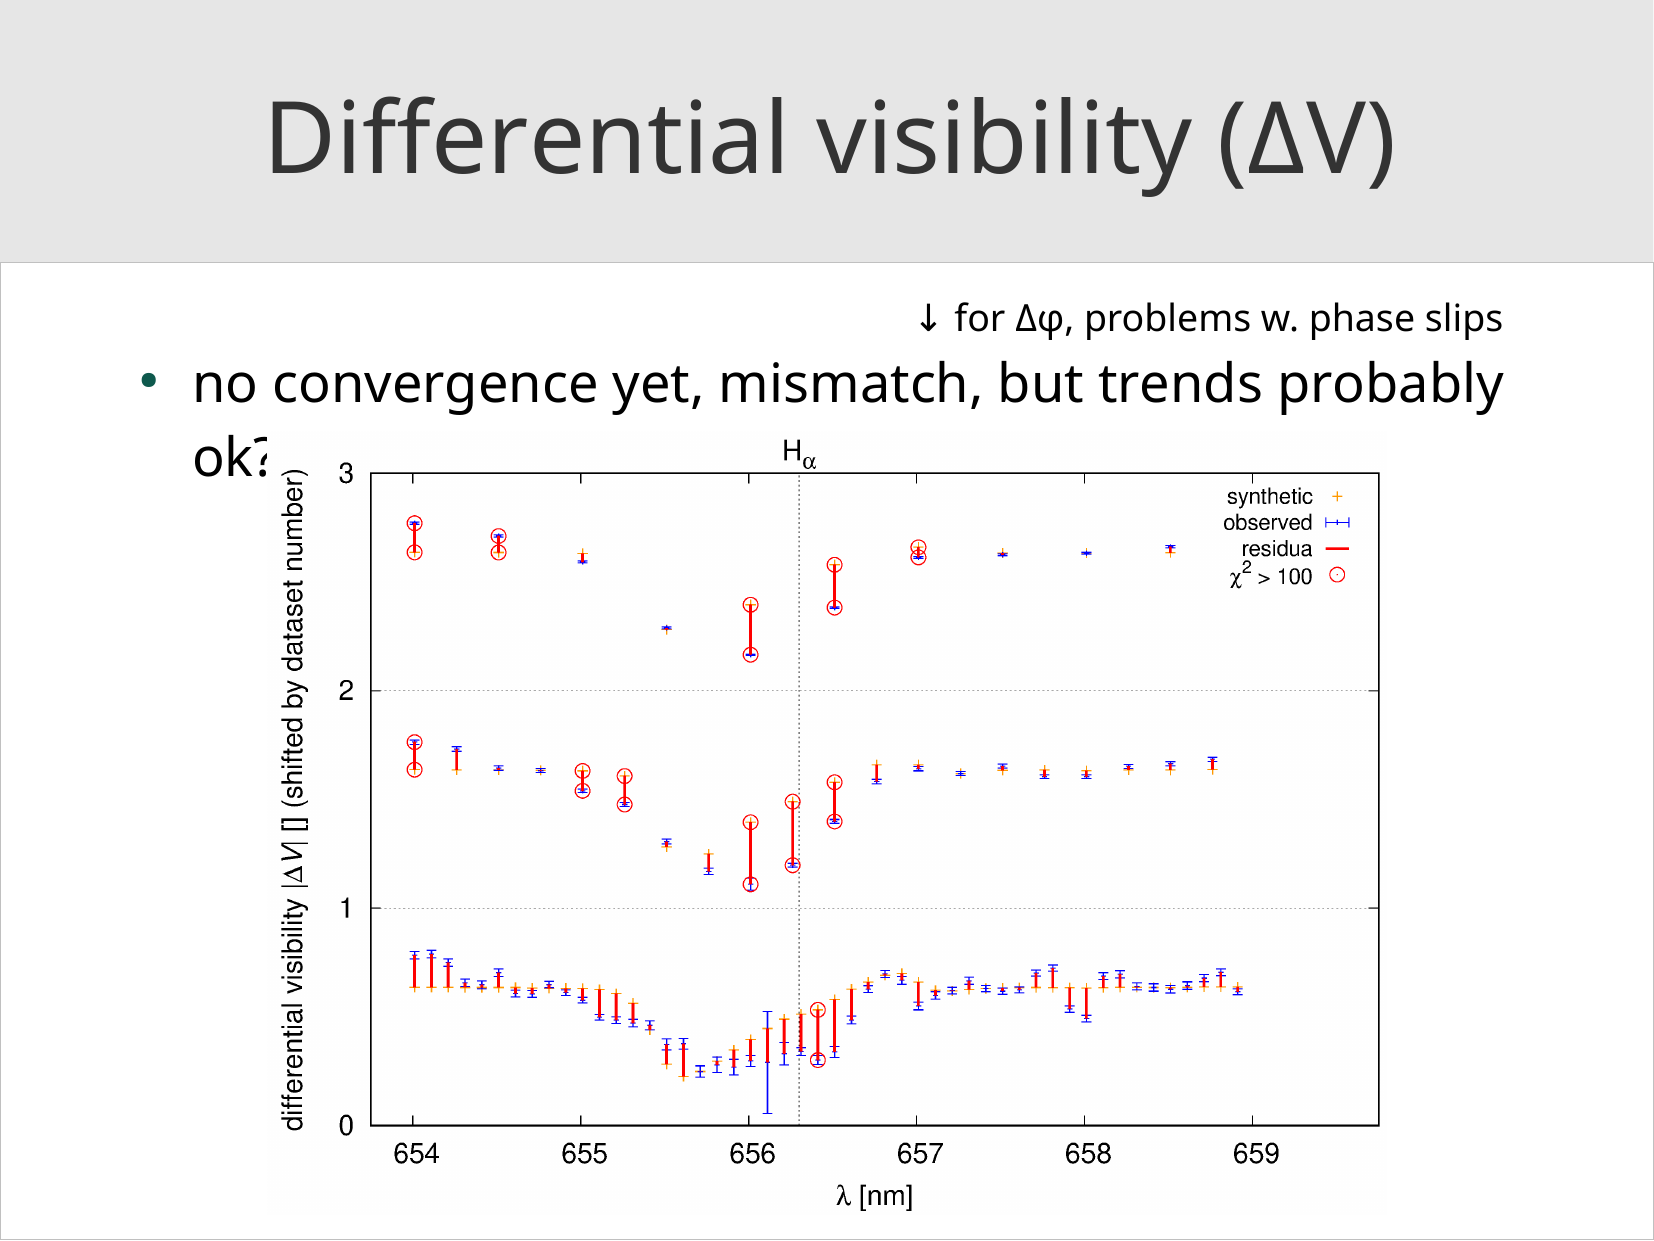

# Differential visibility (ΔV)
↓ for Δφ, problems w. phase slips
no convergence yet, mismatch, but trends probably ok?